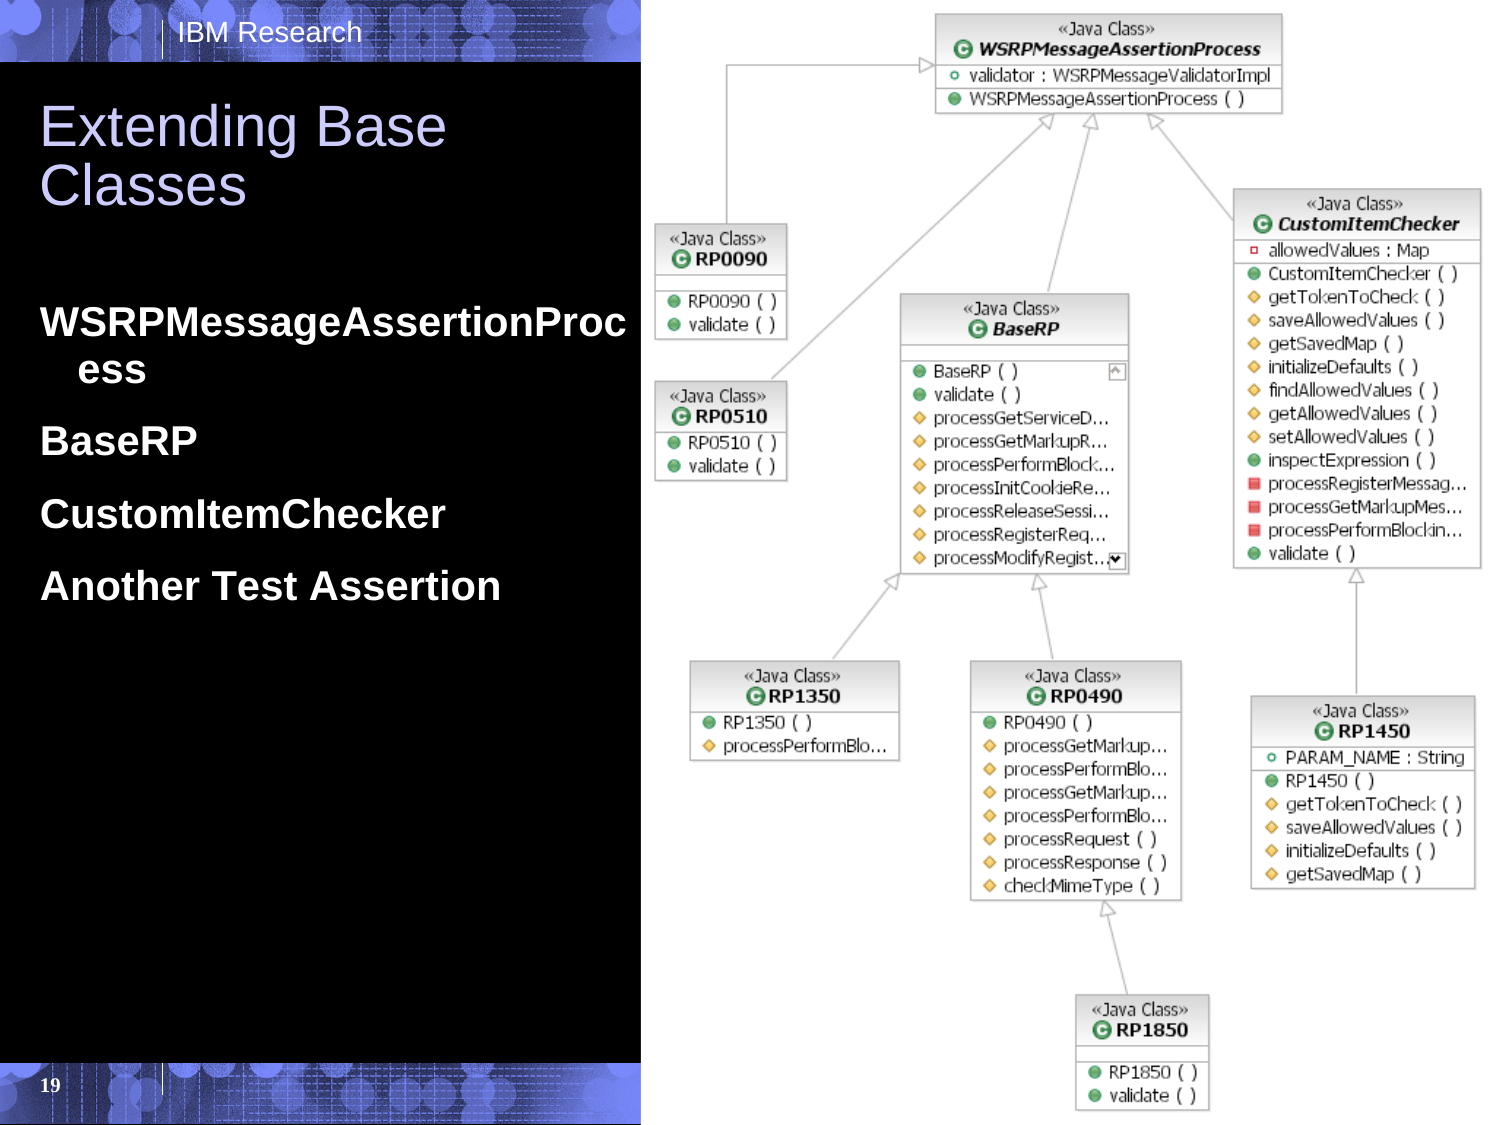

# Extending Base Classes
WSRPMessageAssertionProcess
BaseRP
CustomItemChecker
Another Test Assertion
19